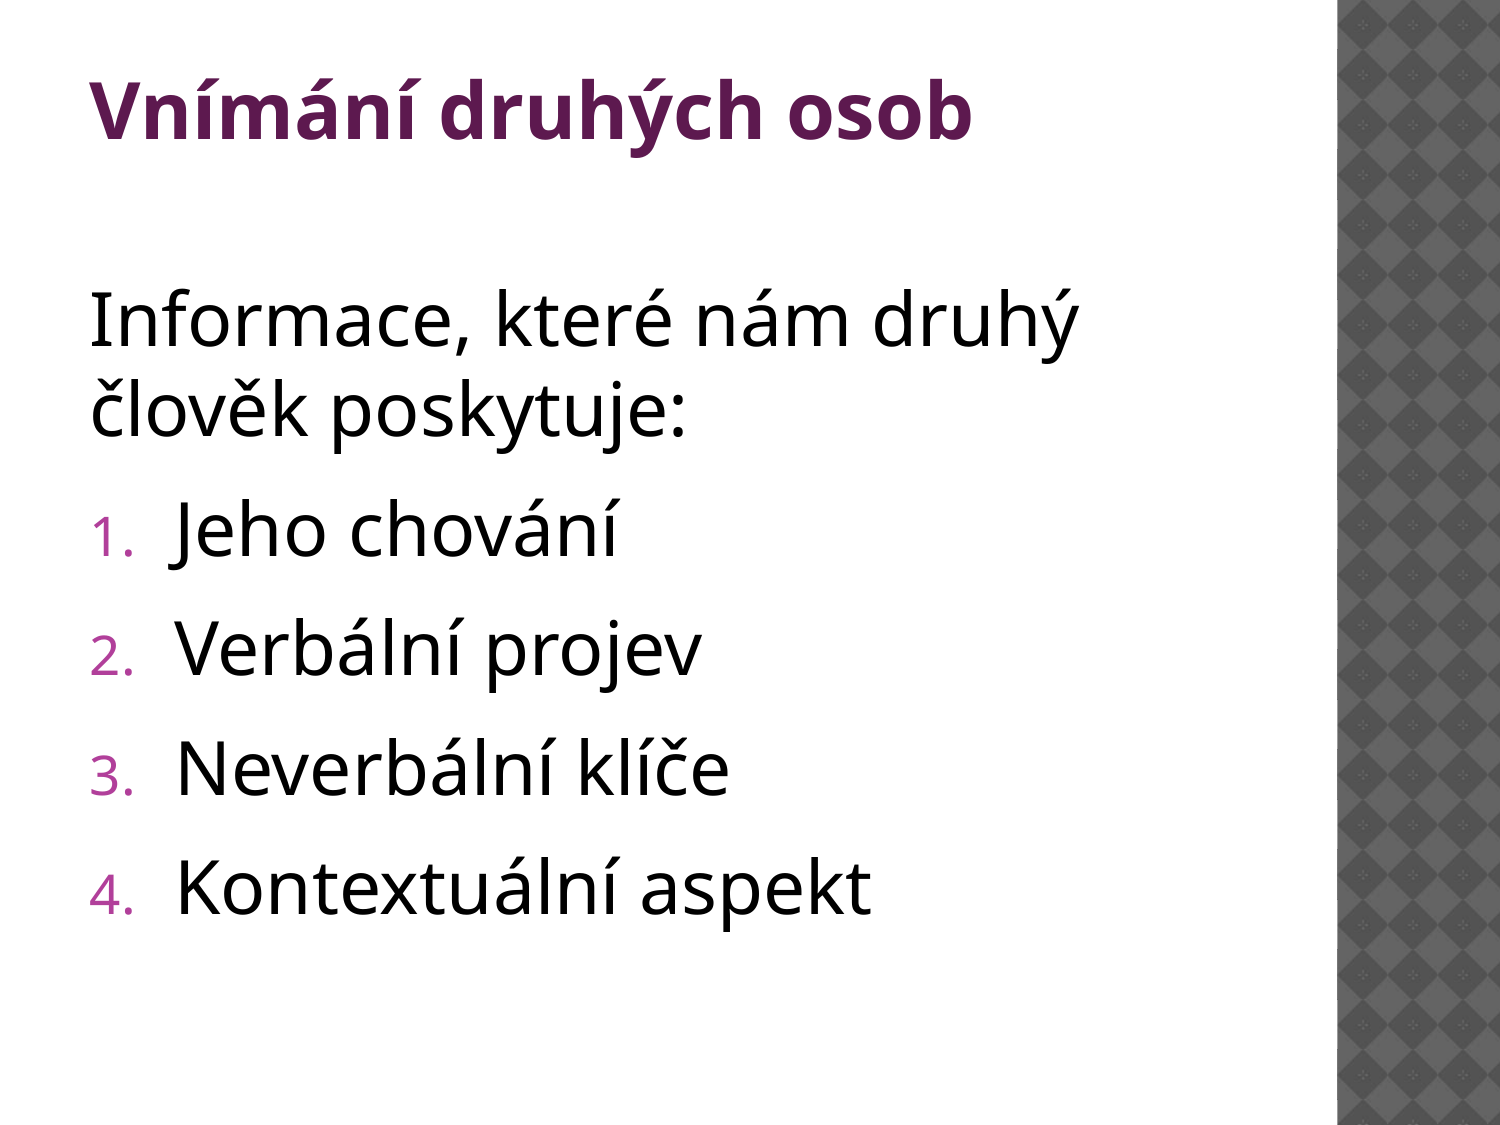

# Vnímání druhých osob
Informace, které nám druhý člověk poskytuje:
Jeho chování
Verbální projev
Neverbální klíče
Kontextuální aspekt